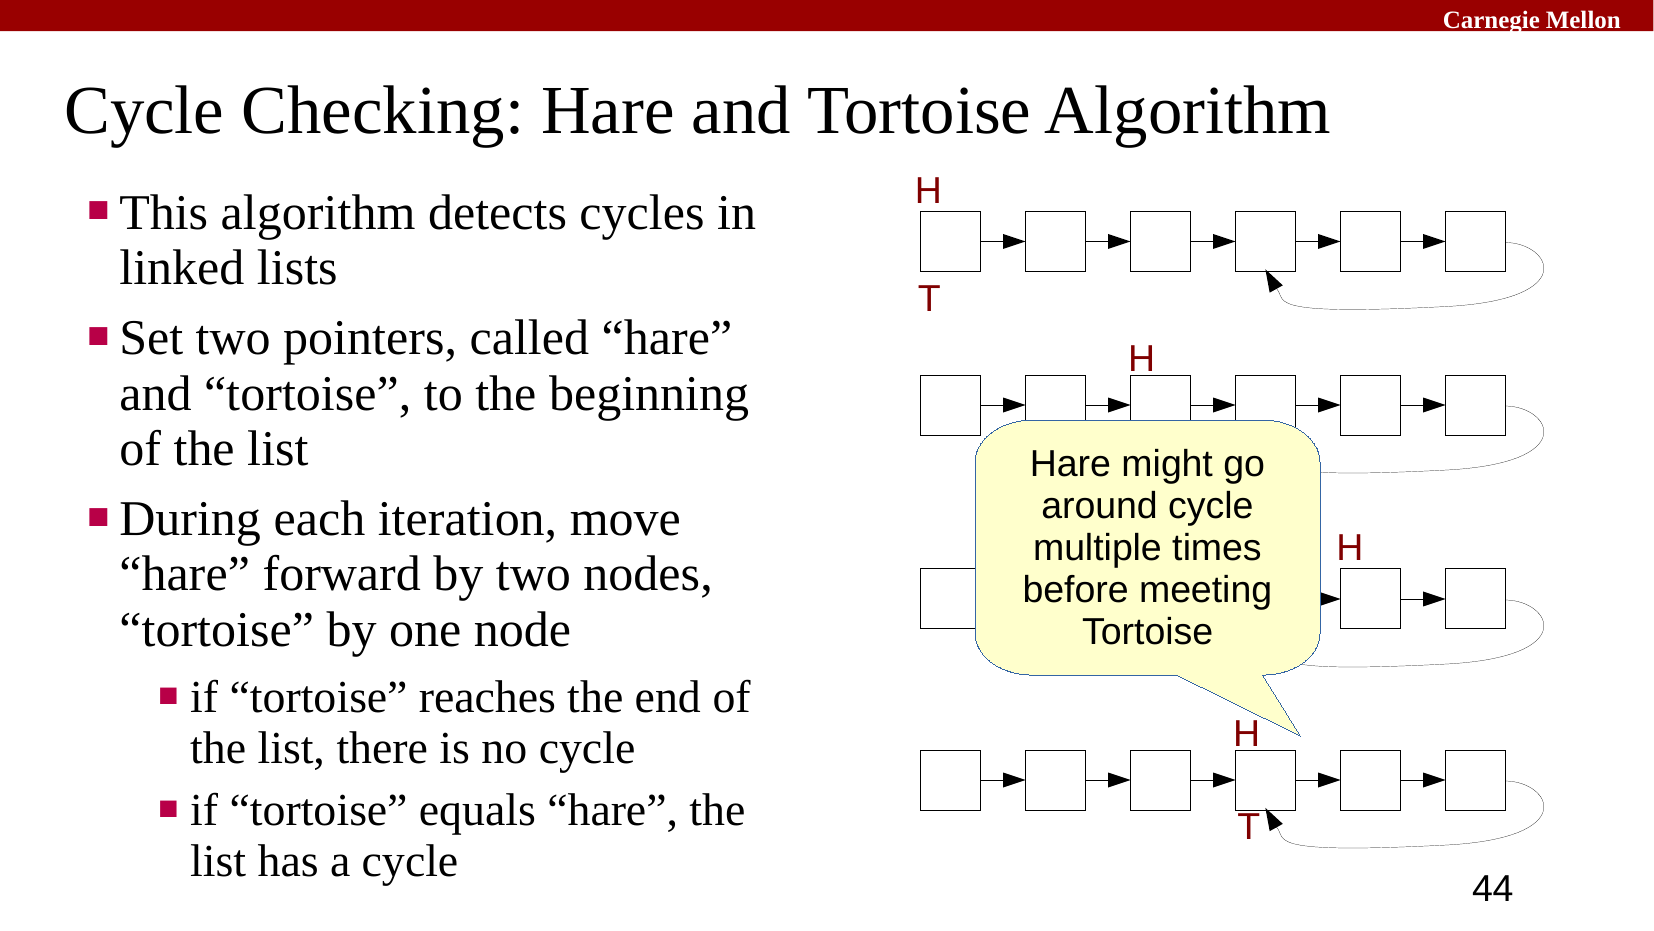

# Cycle Checking: Hare and Tortoise Algorithm
H
This algorithm detects cycles in linked lists
Set two pointers, called “hare” and “tortoise”, to the beginning of the list
During each iteration, move “hare” forward by two nodes, “tortoise” by one node
if “tortoise” reaches the end of the list, there is no cycle
if “tortoise” equals “hare”, the list has a cycle
T
H
Hare might go
around cycle
multiple times
before meeting
Tortoise
T
H
T
H
T